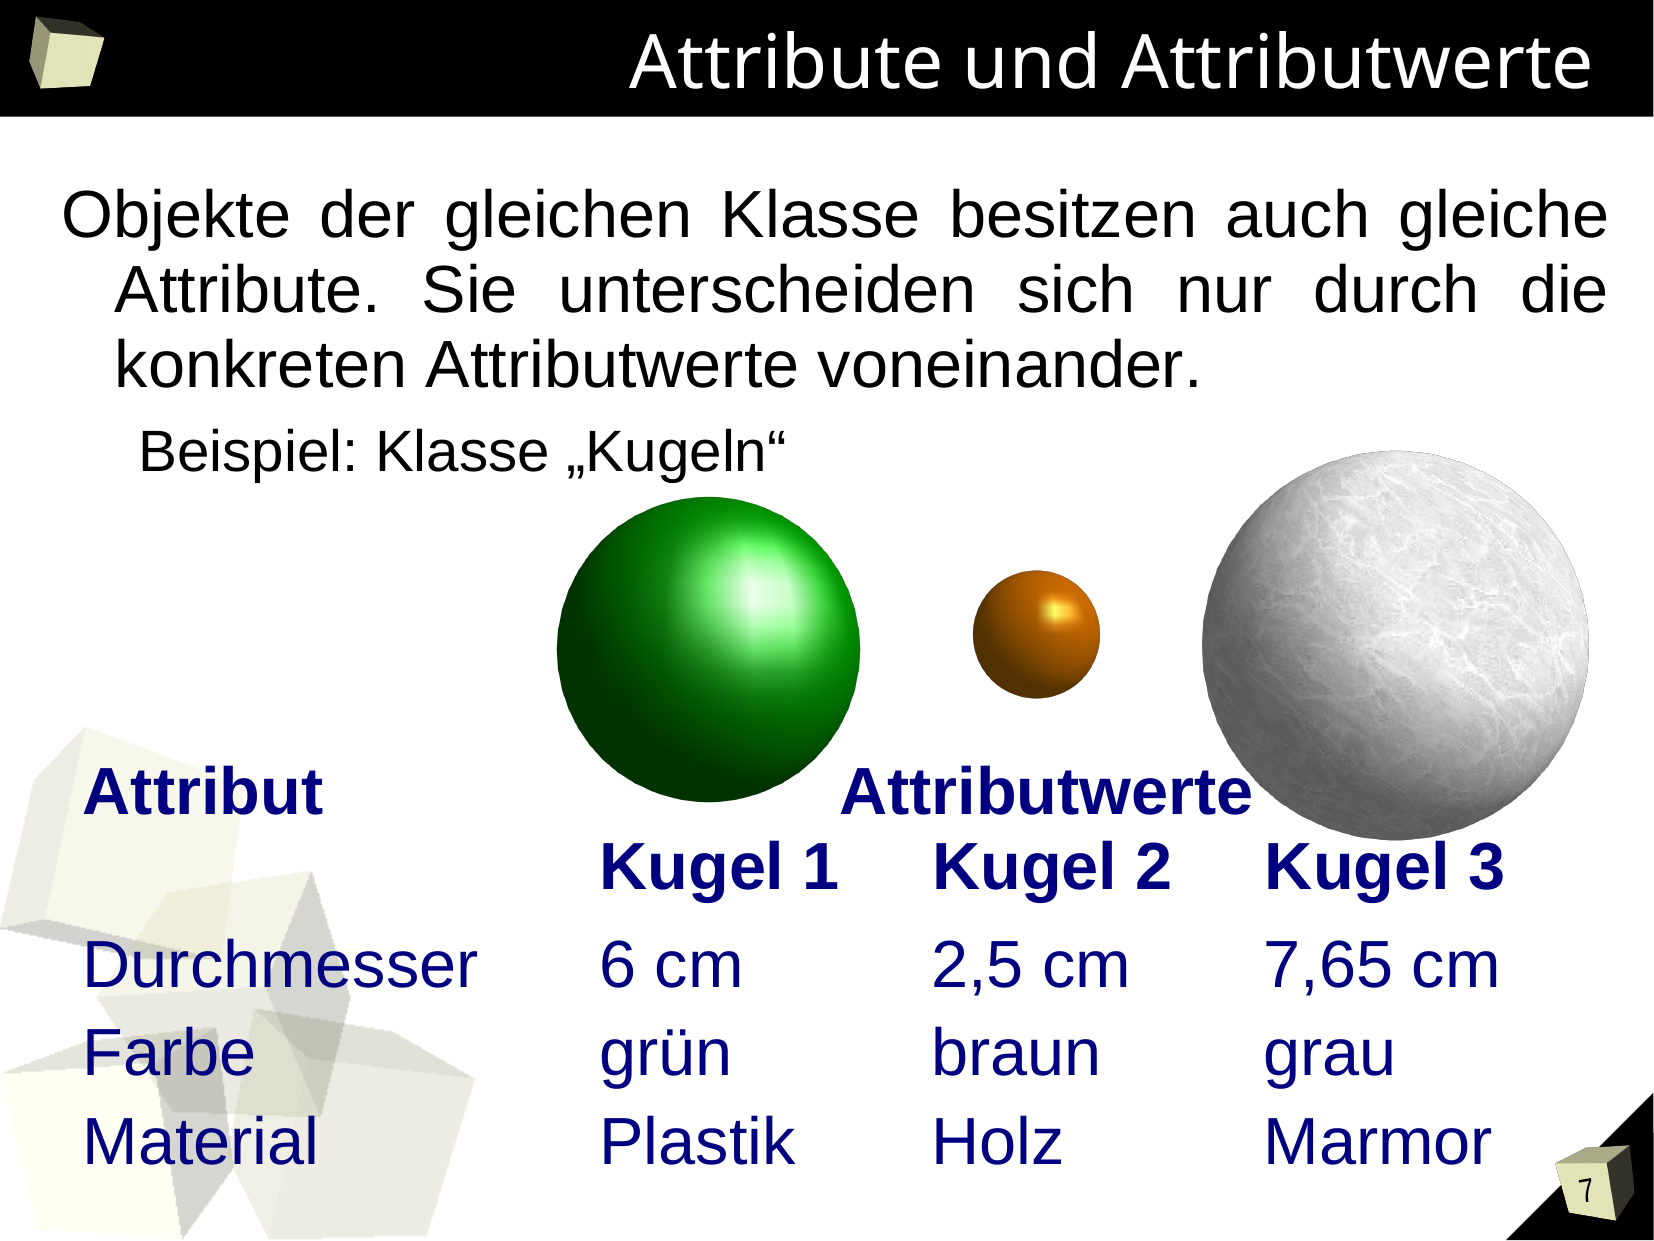

# Attribute und Attributwerte
Objekte der gleichen Klasse besitzen auch gleiche Attribute. Sie unterscheiden sich nur durch die konkreten Attributwerte voneinander.
Beispiel: Klasse „Kugeln“
Attribut							 Attributwerte
							Kugel 1 Kugel 2 Kugel 3
Durchmesser		6 cm			 2,5 cm		7,65 cm
Farbe					grün			 braun			grau
Material				Plastik		 Holz			Marmor